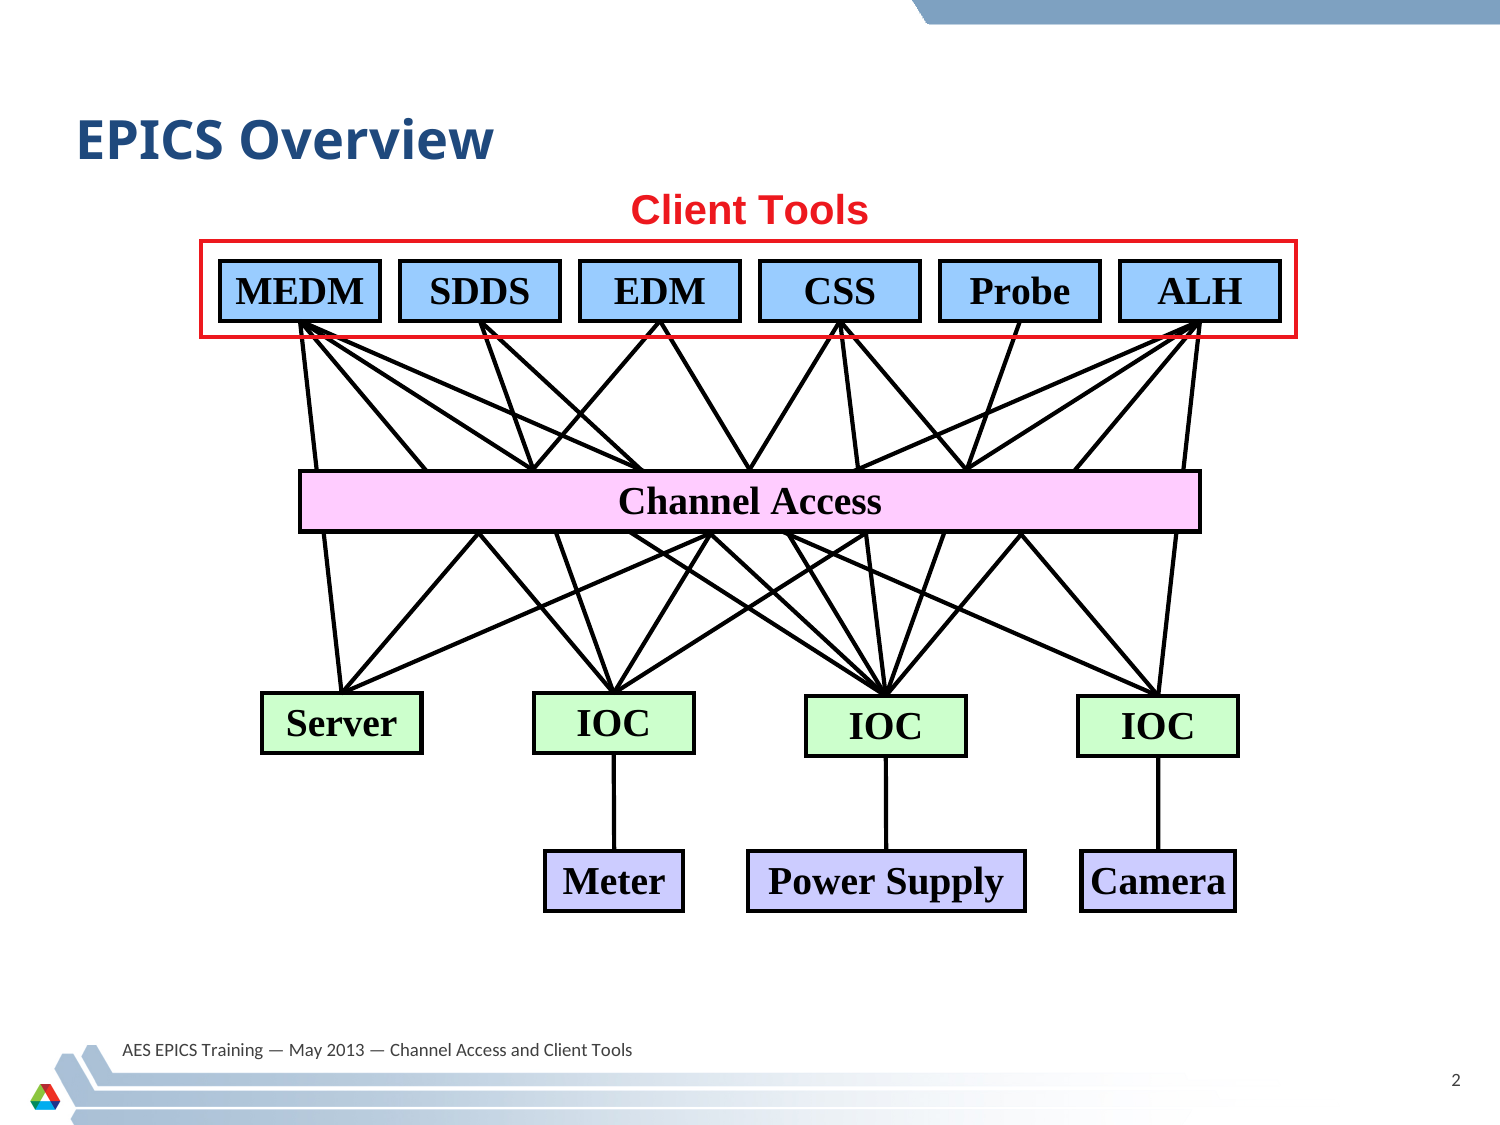

# EPICS Overview
Client Tools
MEDM
SDDS
EDM
CSS
Probe
ALH
Channel Access
Server
IOC
IOC
IOC
Meter
Power Supply
Camera
AES EPICS Training — May 2013 — Channel Access and Client Tools
2